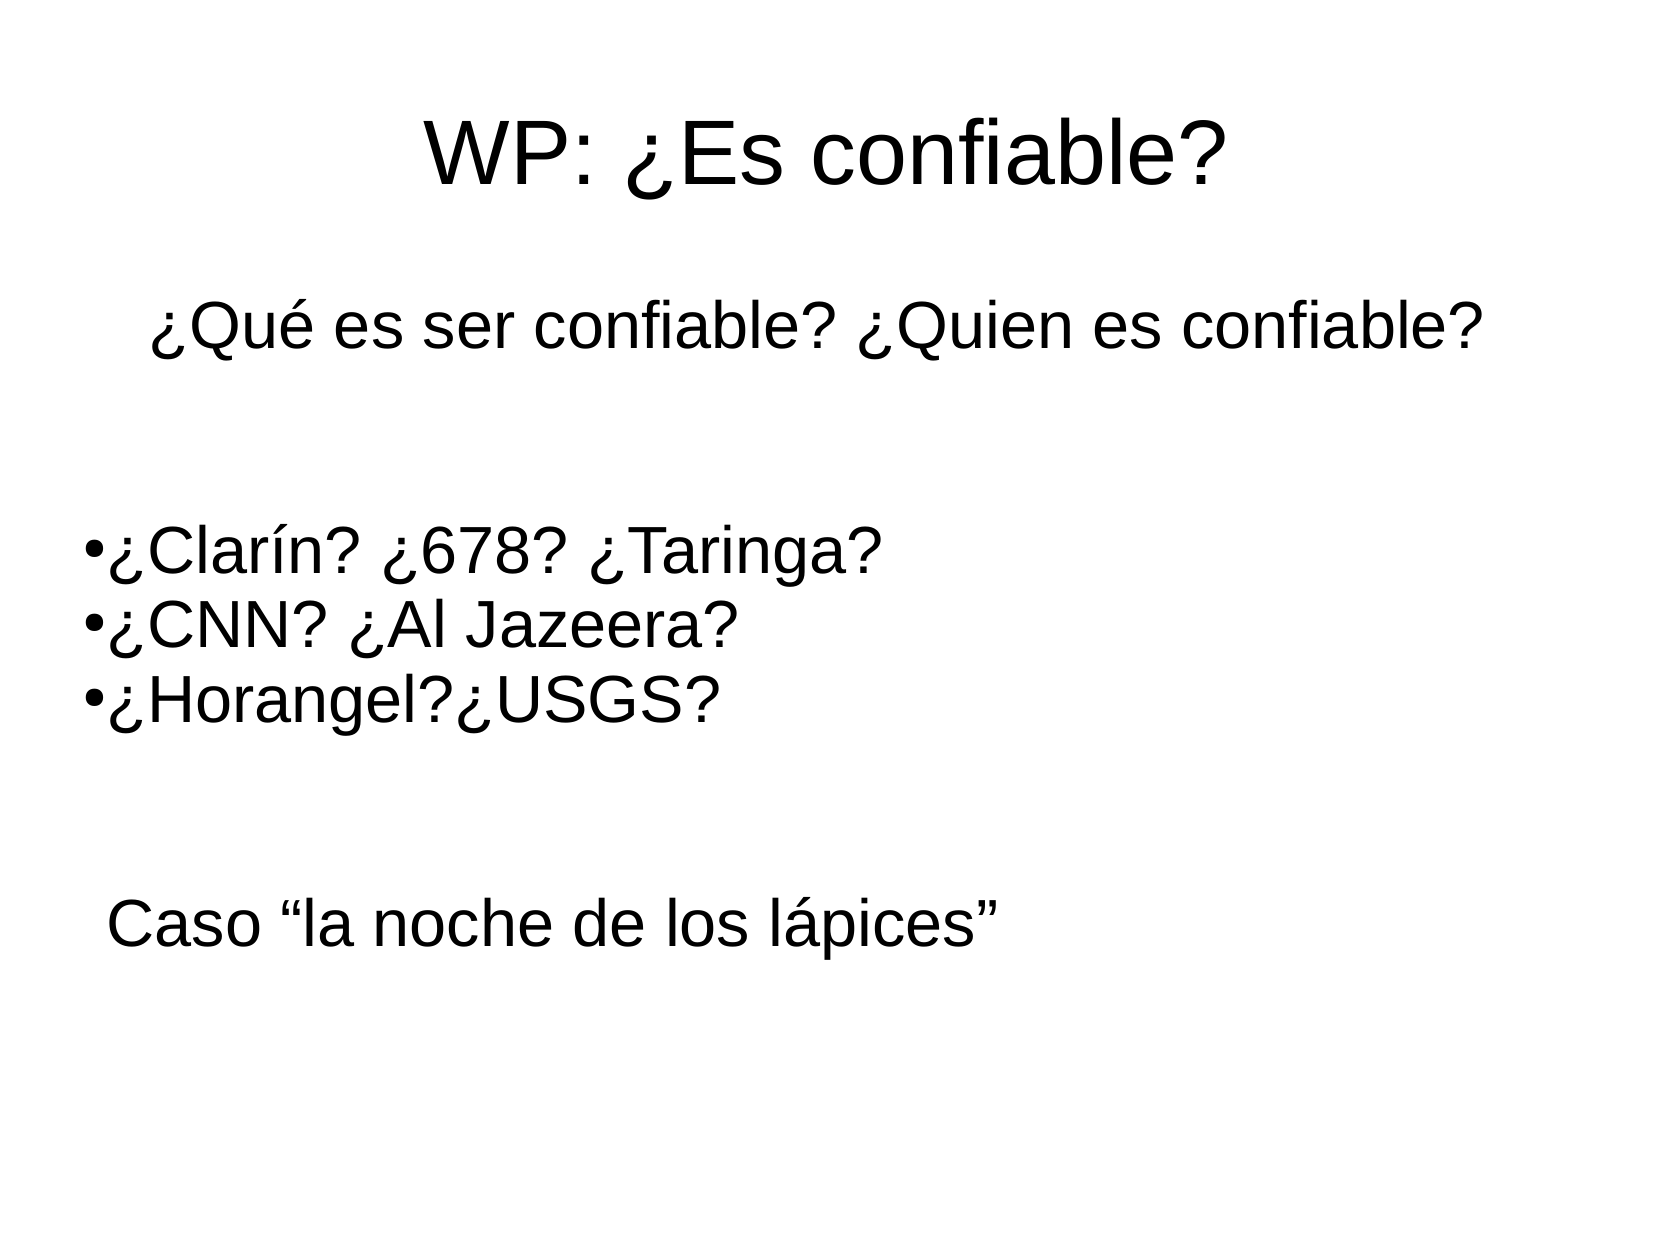

# WP: ¿Es confiable?
¿Qué es ser confiable? ¿Quien es confiable?
¿Clarín? ¿678? ¿Taringa?
¿CNN? ¿Al Jazeera?
¿Horangel?¿USGS?
Caso “la noche de los lápices”